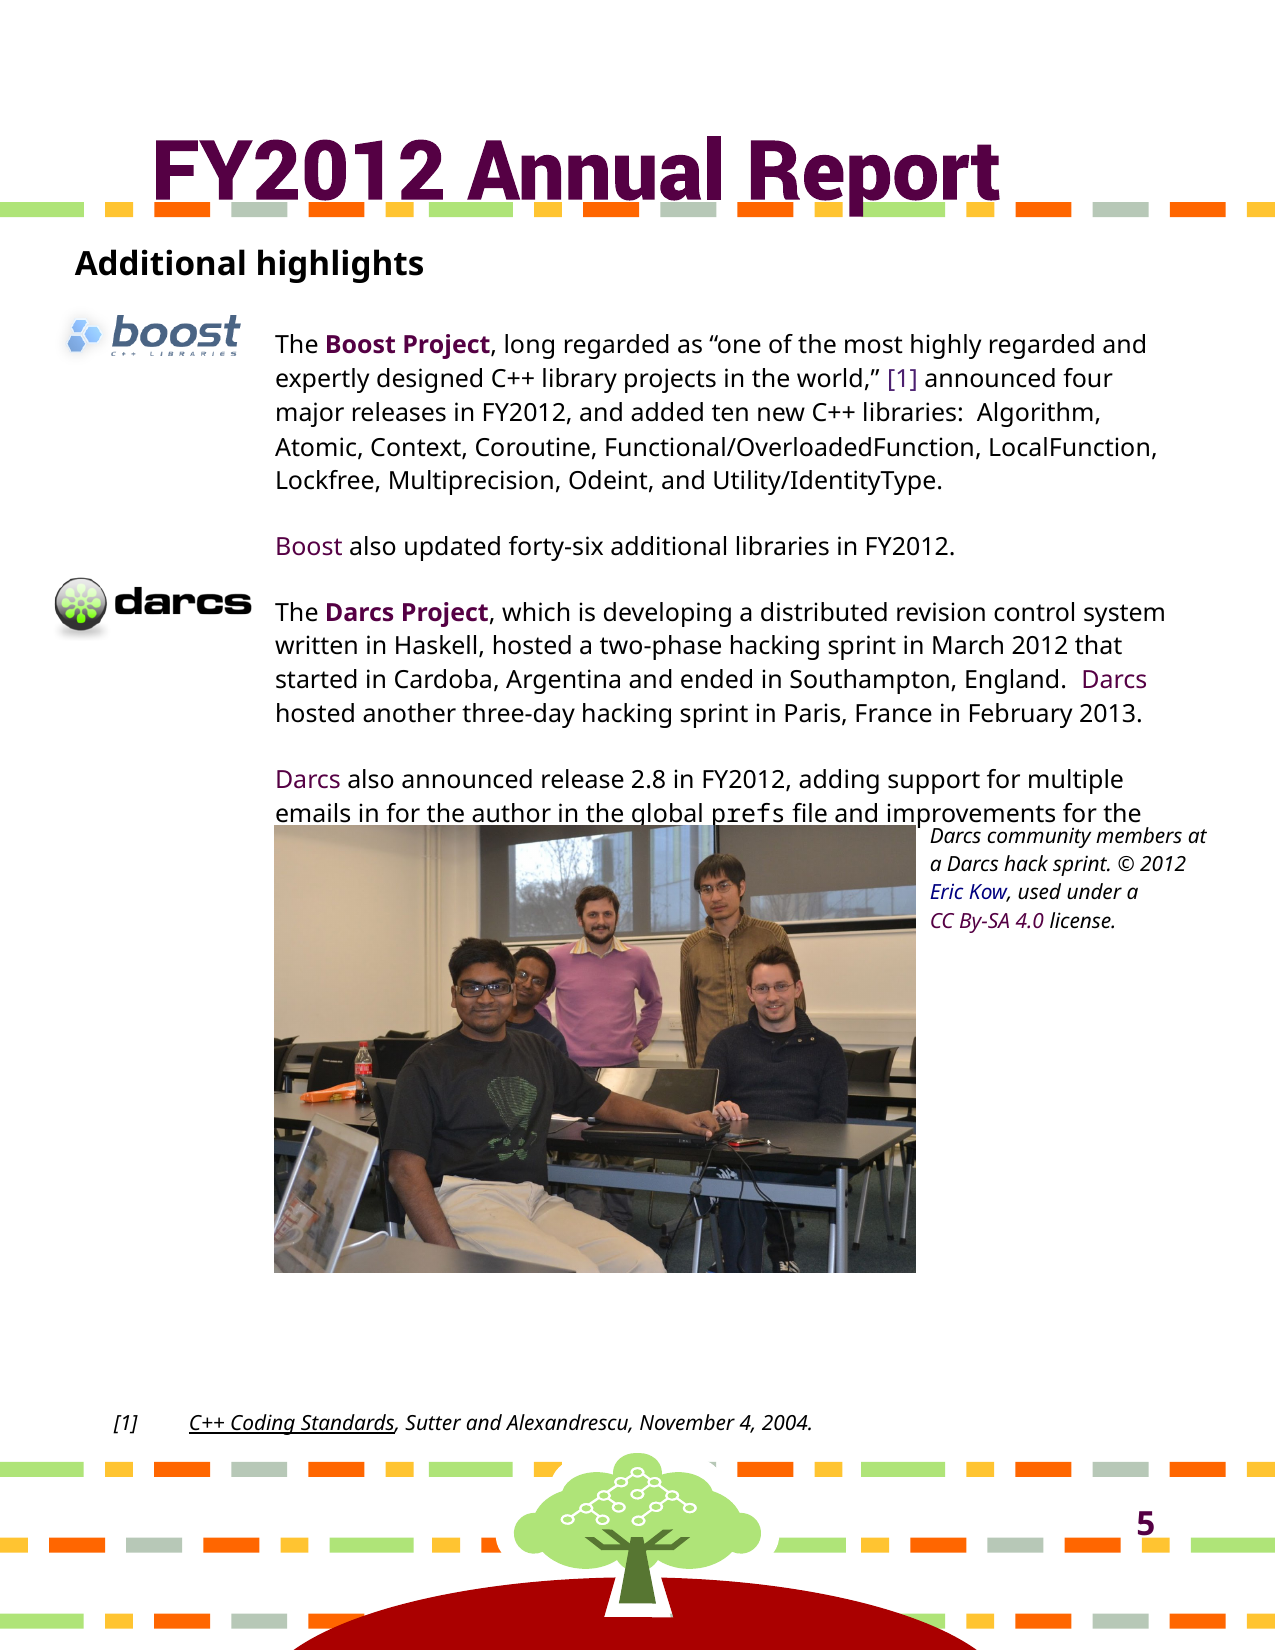

# Additional highlights
The Boost Project, long regarded as “one of the most highly regarded and expertly designed C++ library projects in the world,” [1] announced four major releases in FY2012, and added ten new C++ libraries: Algorithm, Atomic, Context, Coroutine, Functional/OverloadedFunction, LocalFunction, Lockfree, Multiprecision, Odeint, and Utility/IdentityType.
Boost also updated forty-six additional libraries in FY2012.
The Darcs Project, which is developing a distributed revision control system written in Haskell, hosted a two-phase hacking sprint in March 2012 that started in Cardoba, Argentina and ended in Southampton, England. Darcs hosted another three-day hacking sprint in Paris, France in February 2013.
Darcs also announced release 2.8 in FY2012, adding support for multiple emails in for the author in the global prefs file and improvements for the workflow for sending patches by email.
Darcs community members at
a Darcs hack sprint. © 2012
Eric Kow, used under a
CC By-SA 4.0 license.
[1]	C++ Coding Standards, Sutter and Alexandrescu, November 4, 2004.